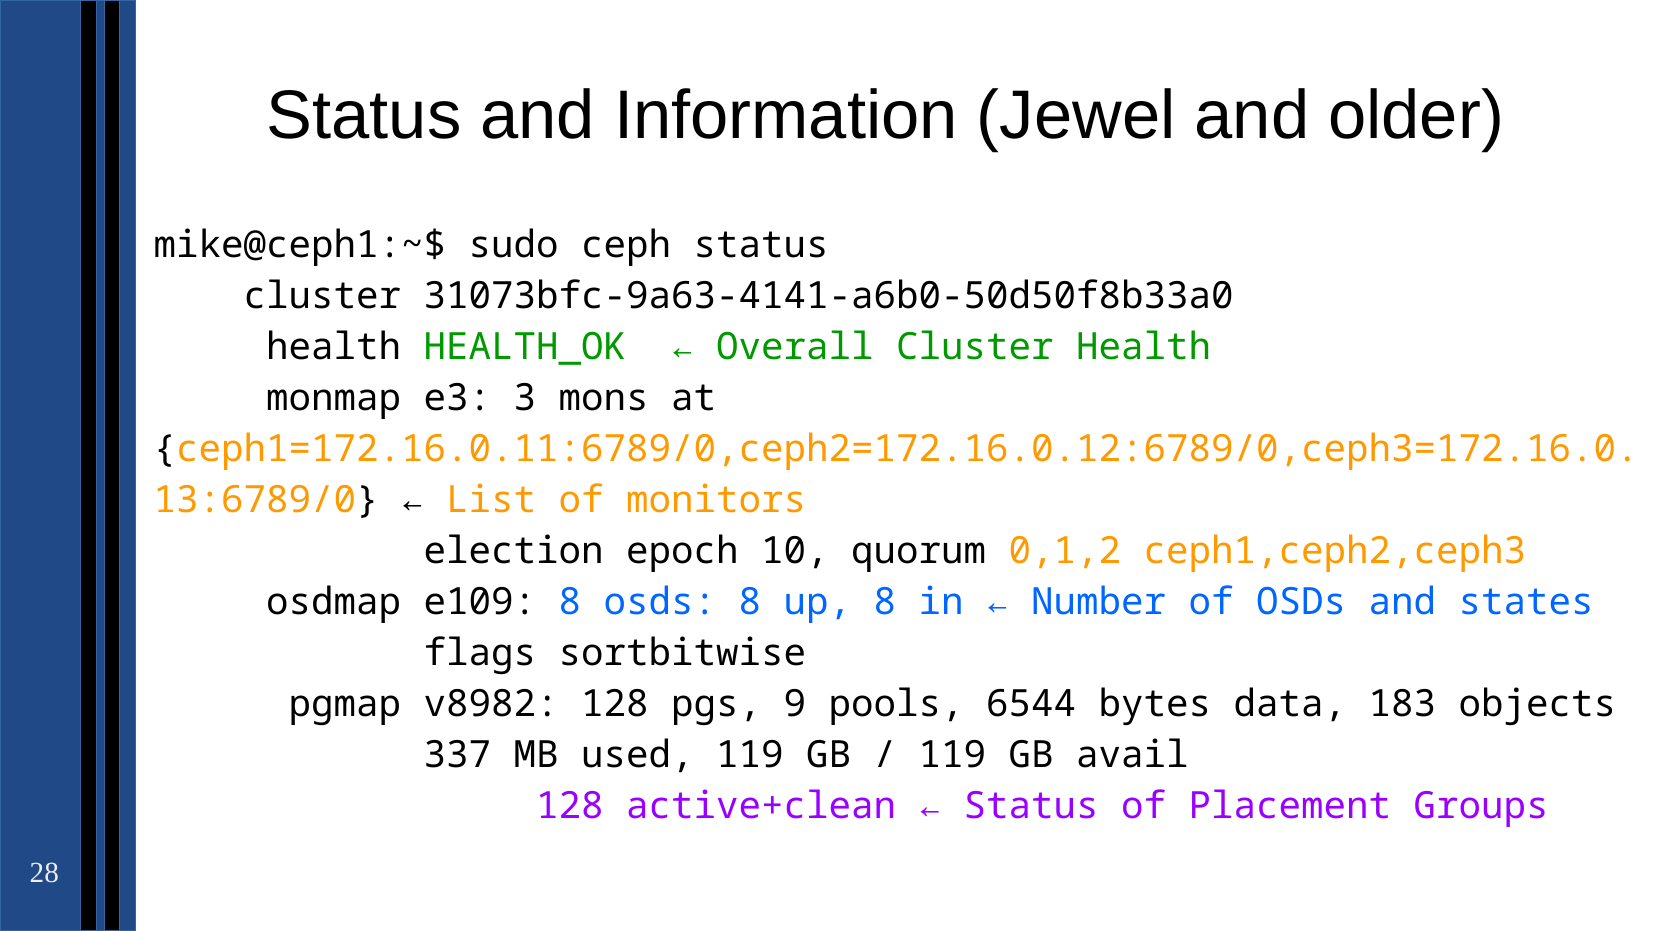

# Status and Information (Jewel and older)
mike@ceph1:~$ sudo ceph status
 cluster 31073bfc-9a63-4141-a6b0-50d50f8b33a0
 health HEALTH_OK ← Overall Cluster Health
 monmap e3: 3 mons at {ceph1=172.16.0.11:6789/0,ceph2=172.16.0.12:6789/0,ceph3=172.16.0.13:6789/0} ← List of monitors
 election epoch 10, quorum 0,1,2 ceph1,ceph2,ceph3
 osdmap e109: 8 osds: 8 up, 8 in ← Number of OSDs and states
 flags sortbitwise
 pgmap v8982: 128 pgs, 9 pools, 6544 bytes data, 183 objects
 337 MB used, 119 GB / 119 GB avail
 128 active+clean ← Status of Placement Groups
28